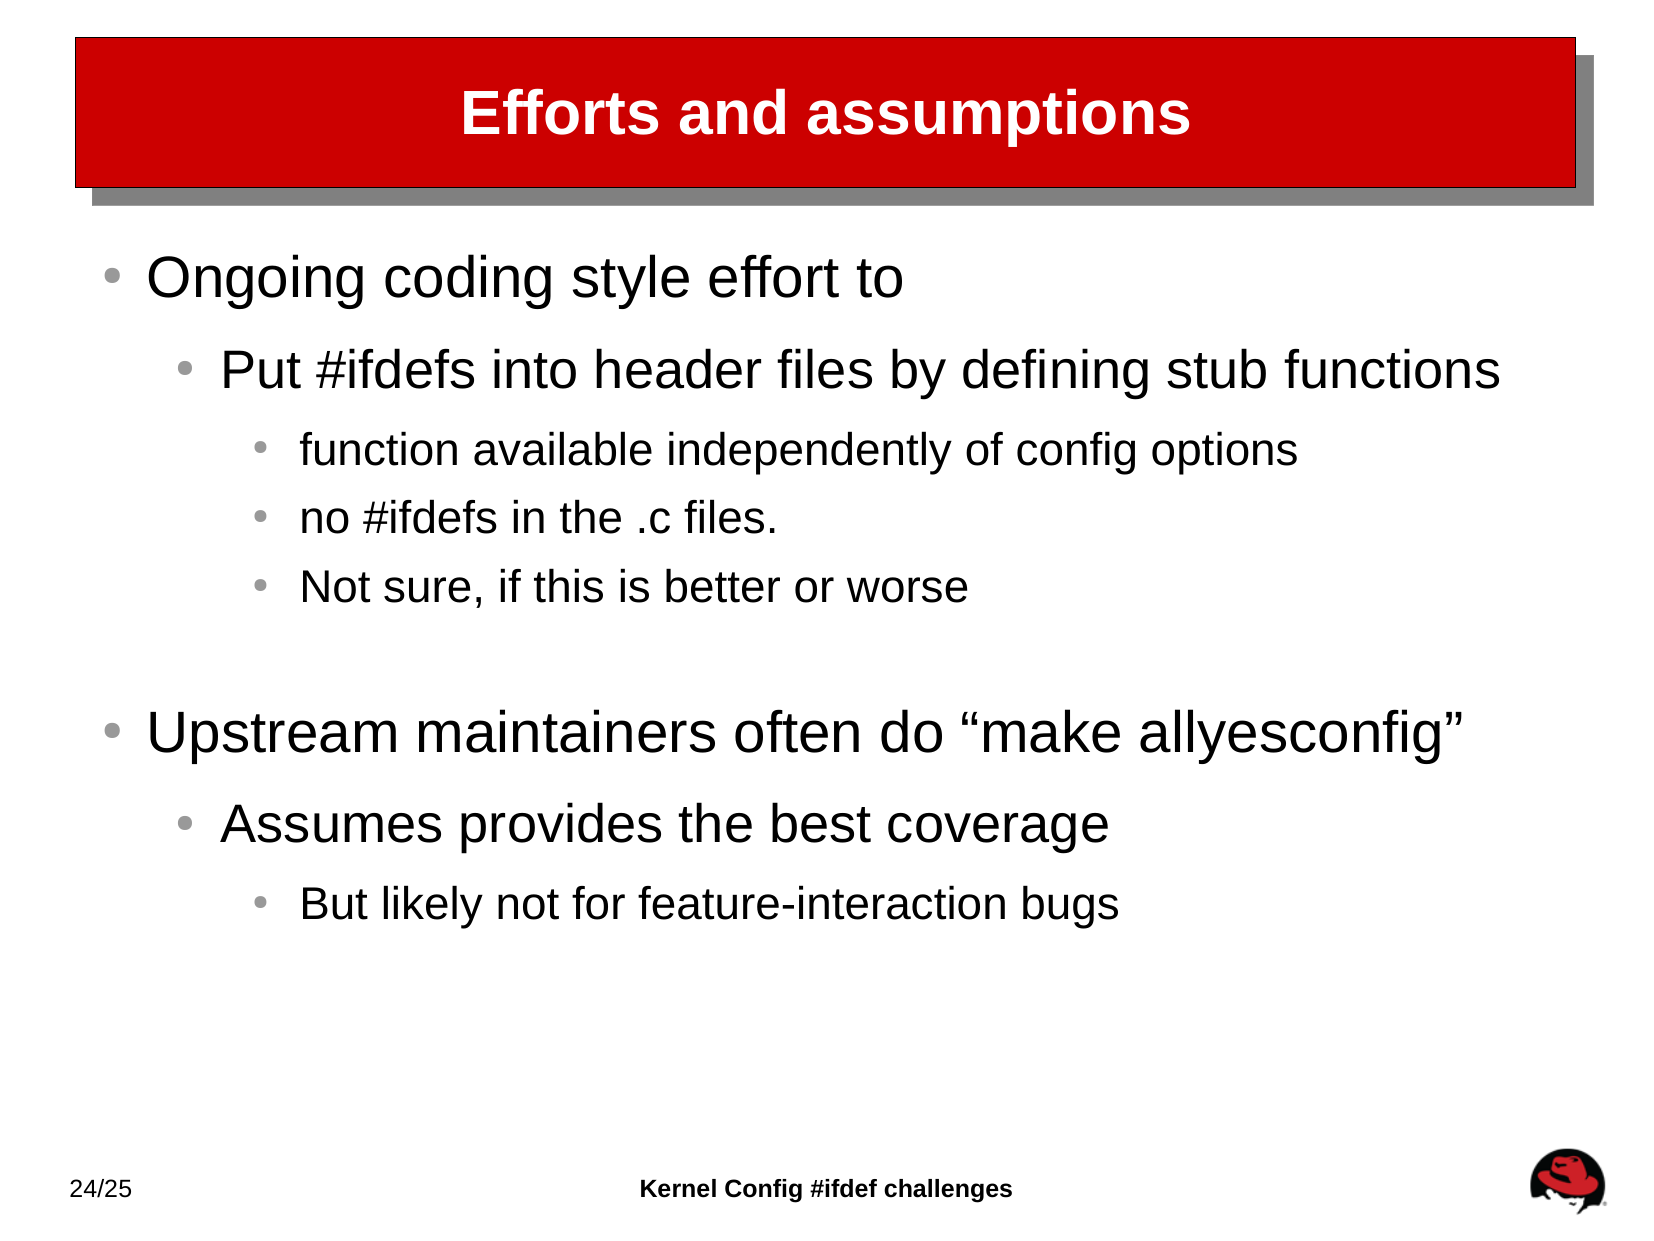

# Efforts and assumptions
Ongoing coding style effort to
Put #ifdefs into header files by defining stub functions
function available independently of config options
no #ifdefs in the .c files.
Not sure, if this is better or worse
Upstream maintainers often do “make allyesconfig”
Assumes provides the best coverage
But likely not for feature-interaction bugs